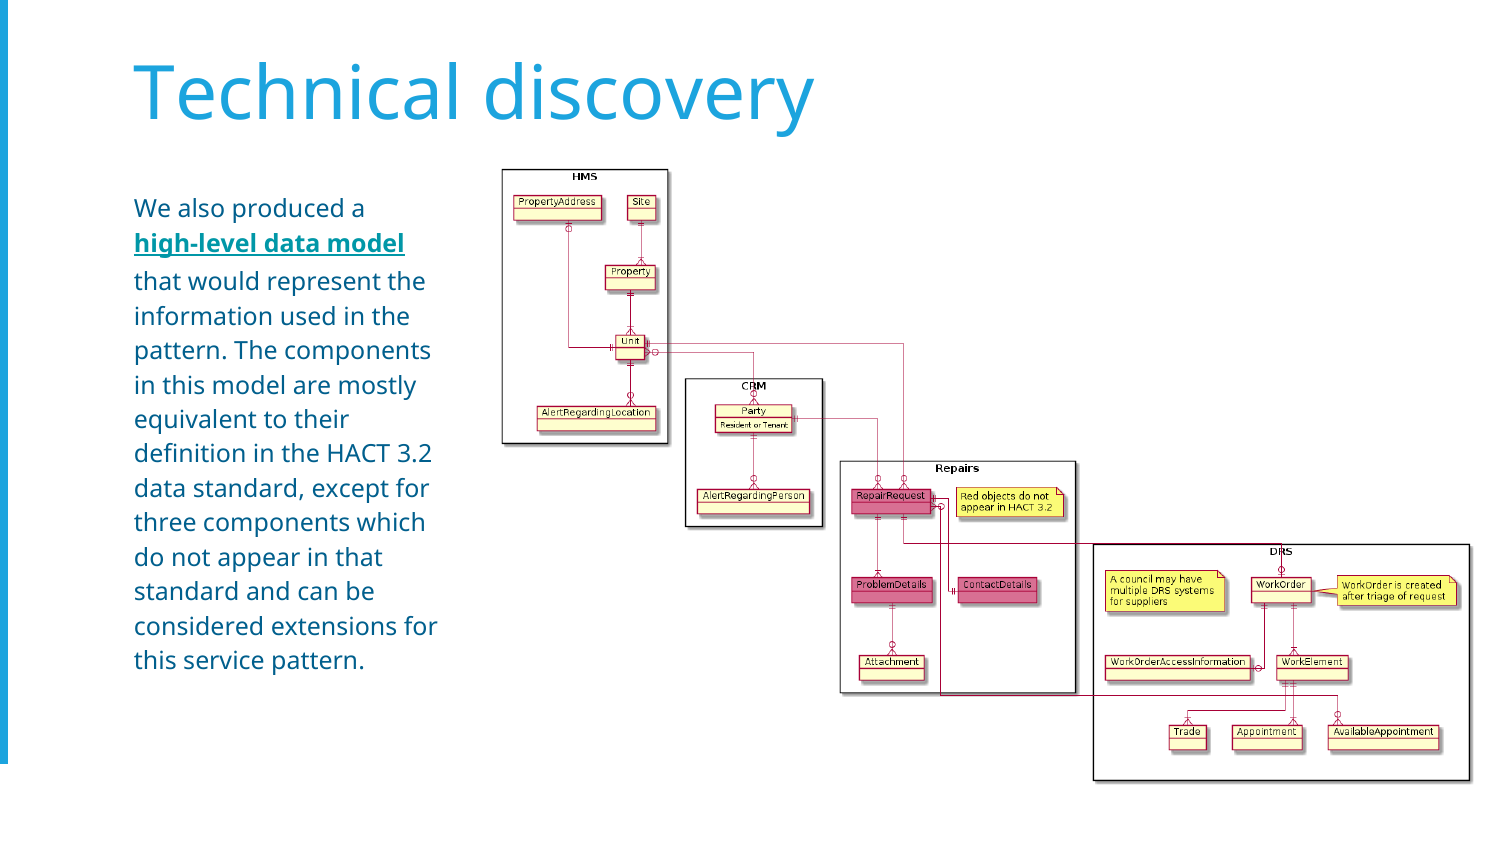

Technical discovery
We also produced a high-level data model that would represent the information used in the pattern. The components in this model are mostly equivalent to their definition in the HACT 3.2 data standard, except for three components which do not appear in that standard and can be considered extensions for this service pattern.